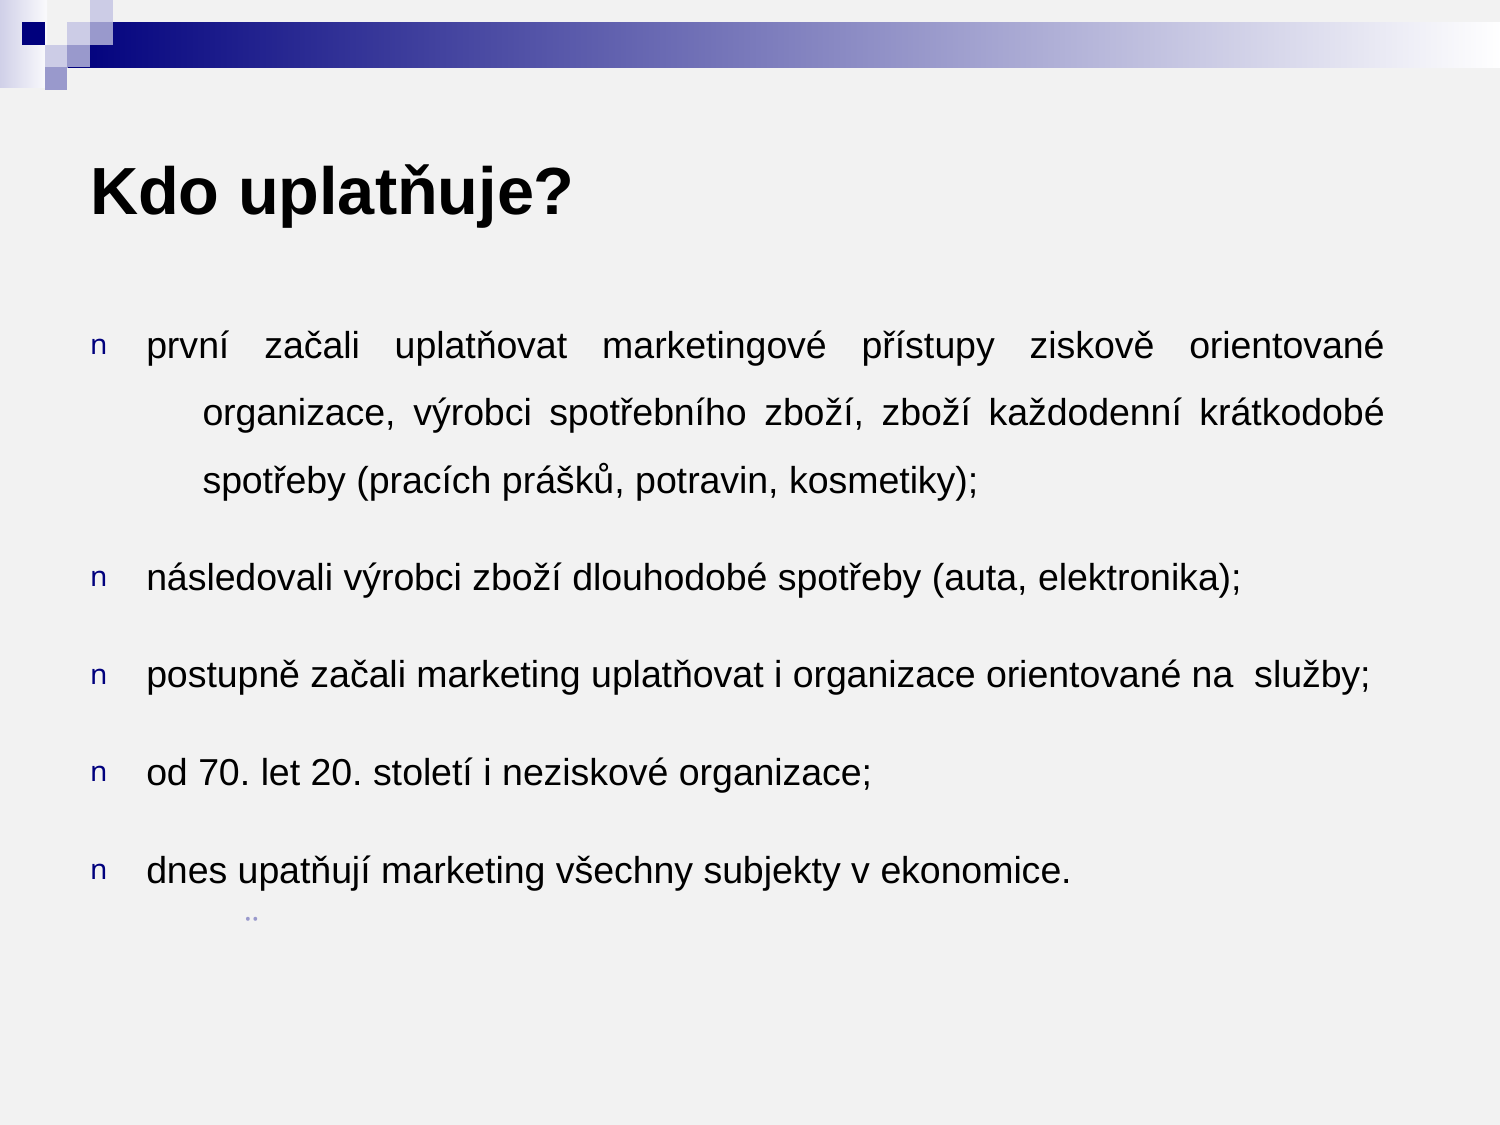

# Kdo uplatňuje?
první začali uplatňovat marketingové přístupy ziskově orientované organizace, výrobci spotřebního zboží, zboží každodenní krátkodobé spotřeby (pracích prášků, potravin, kosmetiky);
následovali výrobci zboží dlouhodobé spotřeby (auta, elektronika);
postupně začali marketing uplatňovat i organizace orientované na služby;
od 70. let 20. století i neziskové organizace;
dnes upatňují marketing všechny subjekty v ekonomice.